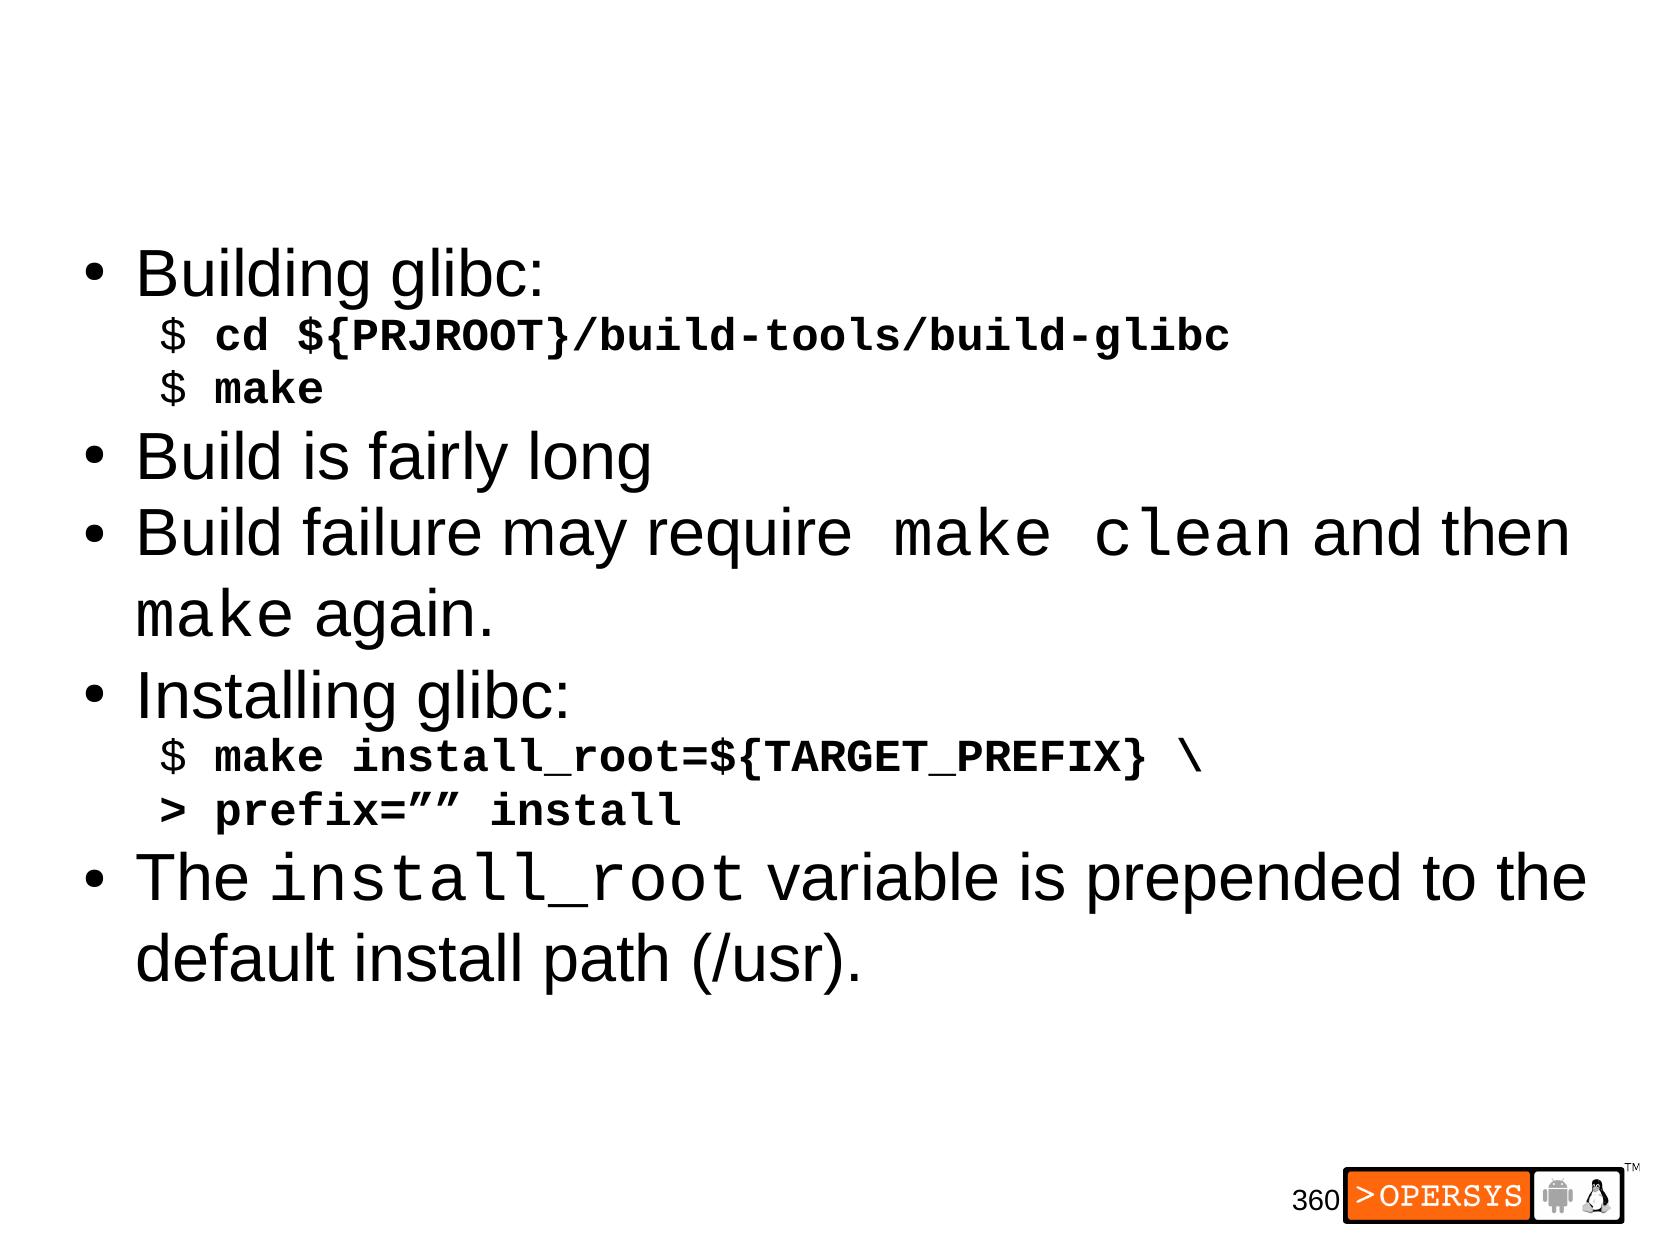

# Building glibc:
$ cd ${PRJROOT}/build-tools/build-glibc
$ make
Build is fairly long
Build failure may require make clean and then make again.
Installing glibc:
$ make install_root=${TARGET_PREFIX} \
> prefix=”” install
The install_root variable is prepended to the default install path (/usr).